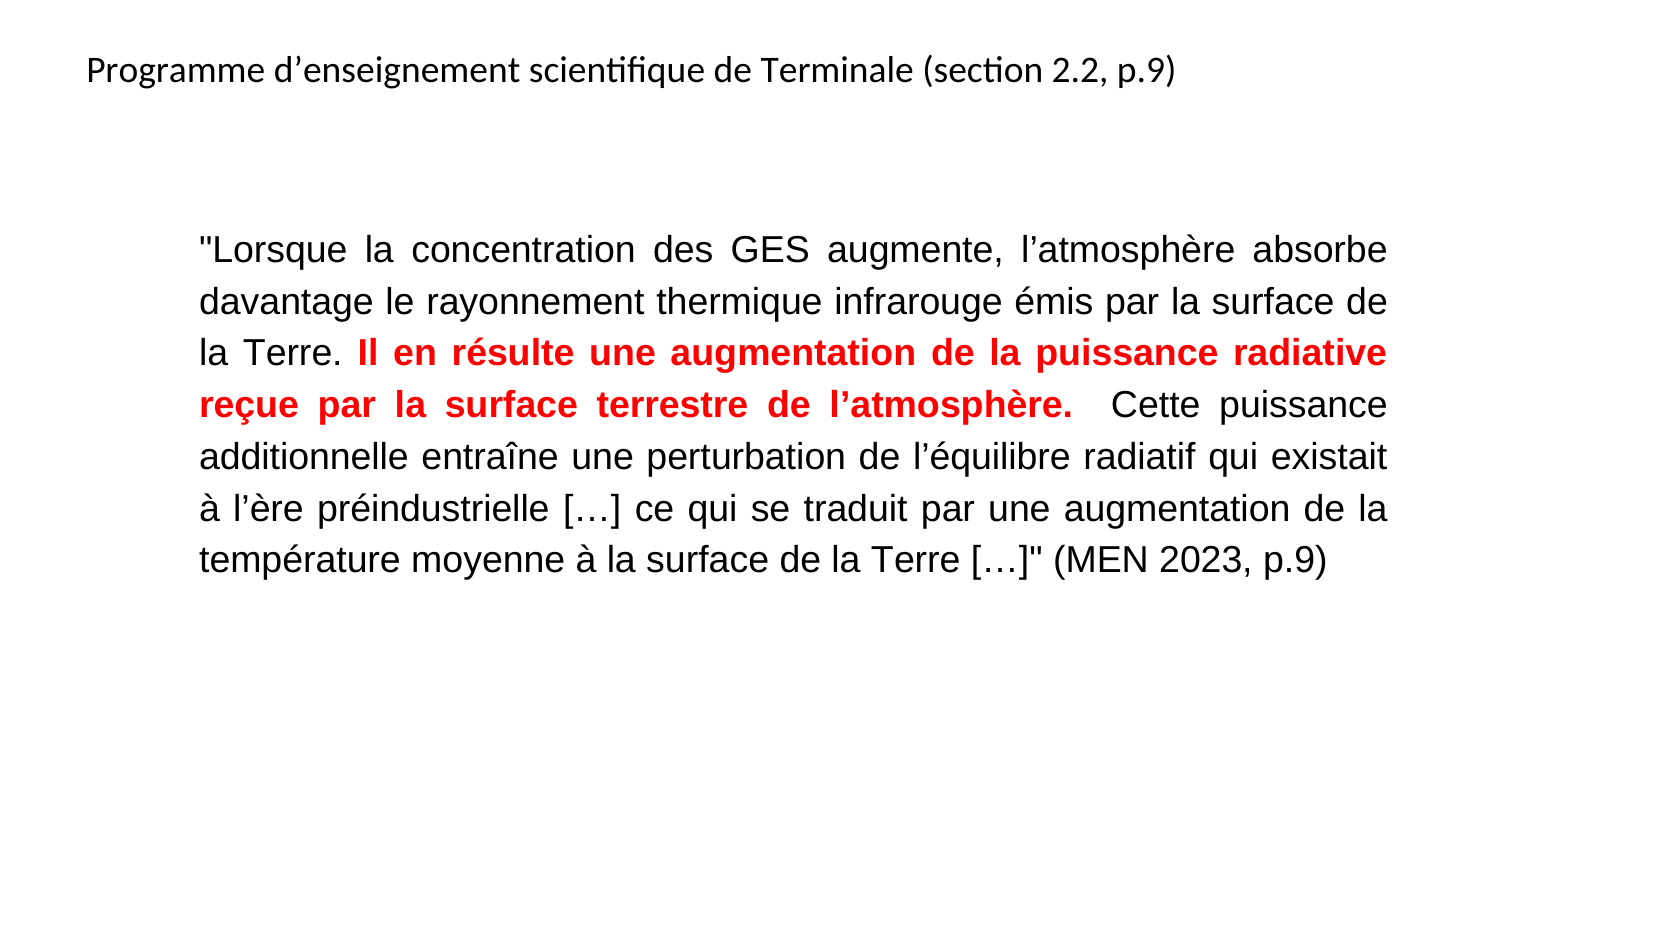

Programme d’enseignement scientifique de Terminale (section 2.2, p.9)
"Lorsque la concentration des GES augmente, l’atmosphère absorbe davantage le rayonnement thermique infrarouge émis par la surface de la Terre. Il en résulte une augmentation de la puissance radiative reçue par la surface terrestre de l’atmosphère. Cette puissance additionnelle entraîne une perturbation de l’équilibre radiatif qui existait à l’ère préindustrielle […] ce qui se traduit par une augmentation de la température moyenne à la surface de la Terre […]" (MEN 2023, p.9)